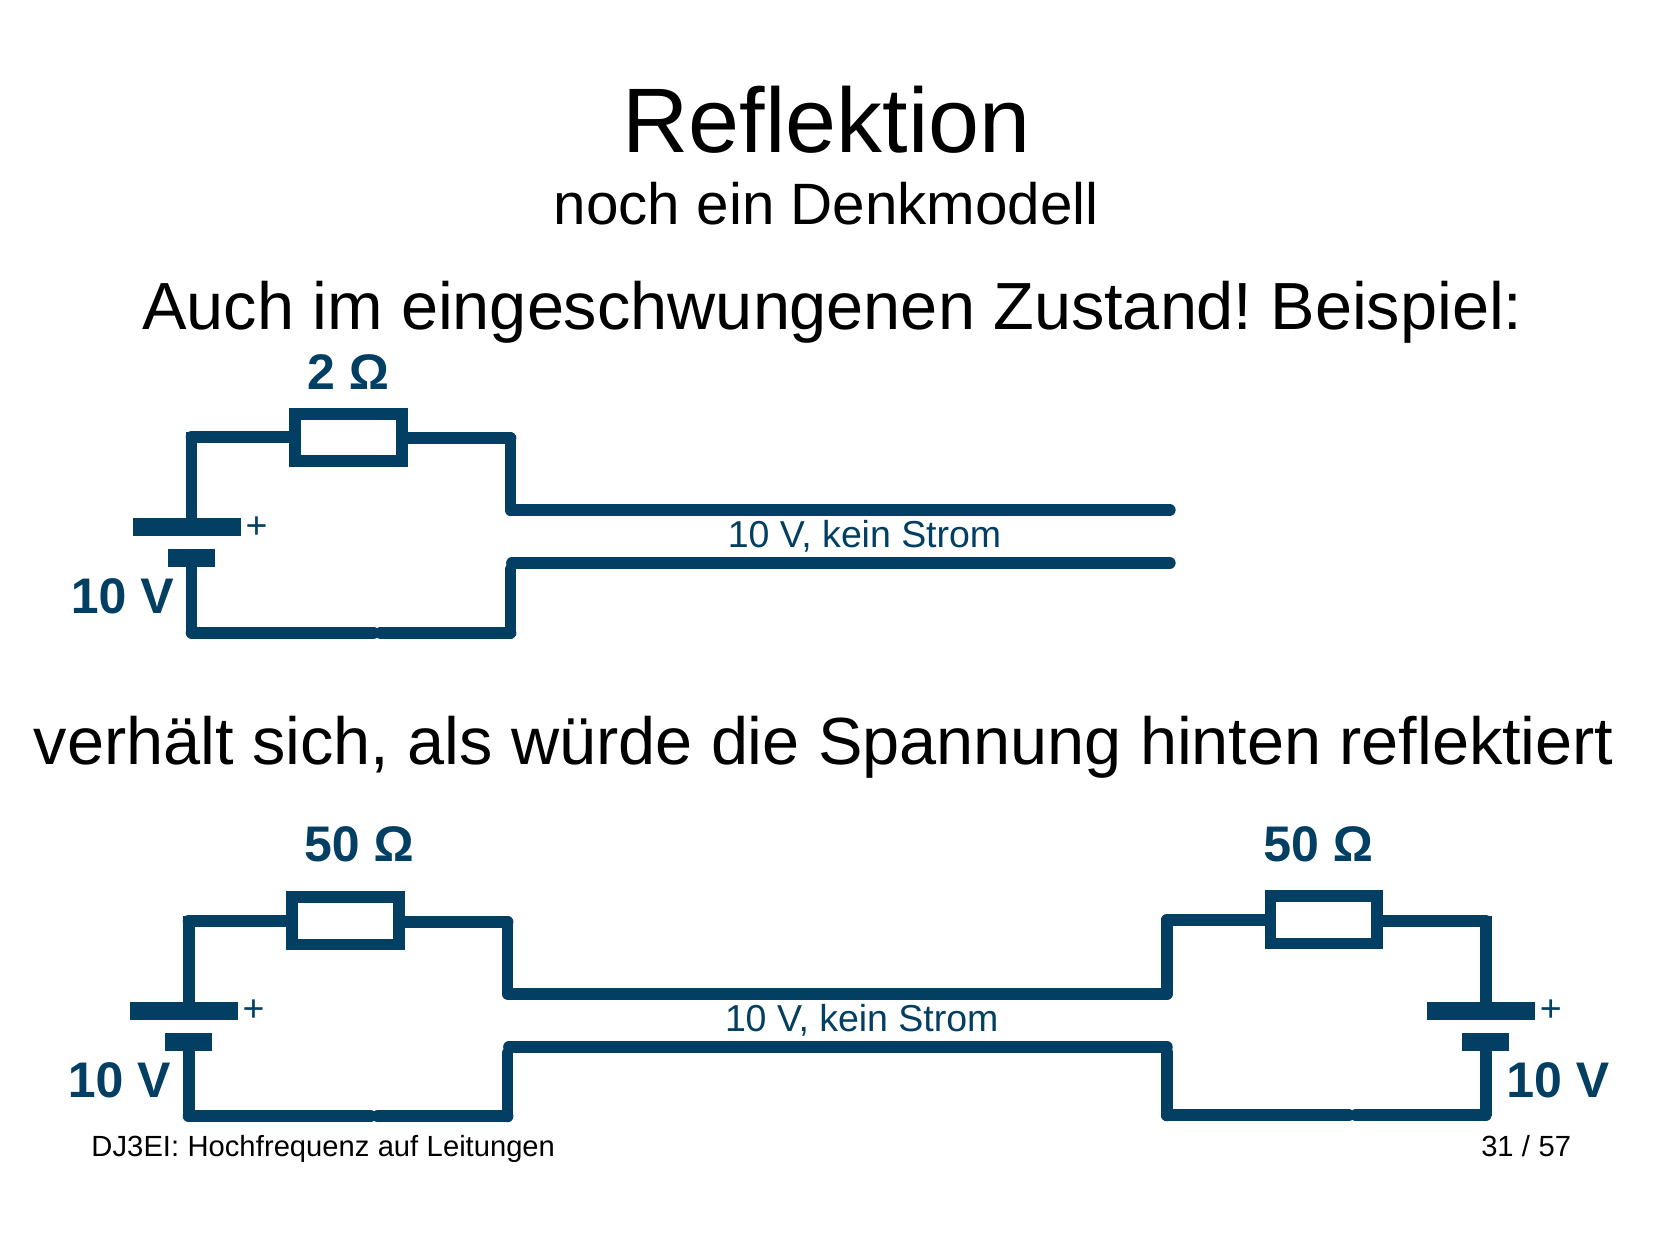

# Reflektion noch ein Denkmodell
Auch im eingeschwungenen Zustand! Beispiel:
2 Ω
+
10 V, kein Strom
10 V
verhält sich, als würde die Spannung hinten reflektiert
50 Ω
50 Ω
+
+
10 V, kein Strom
10 V
10 V